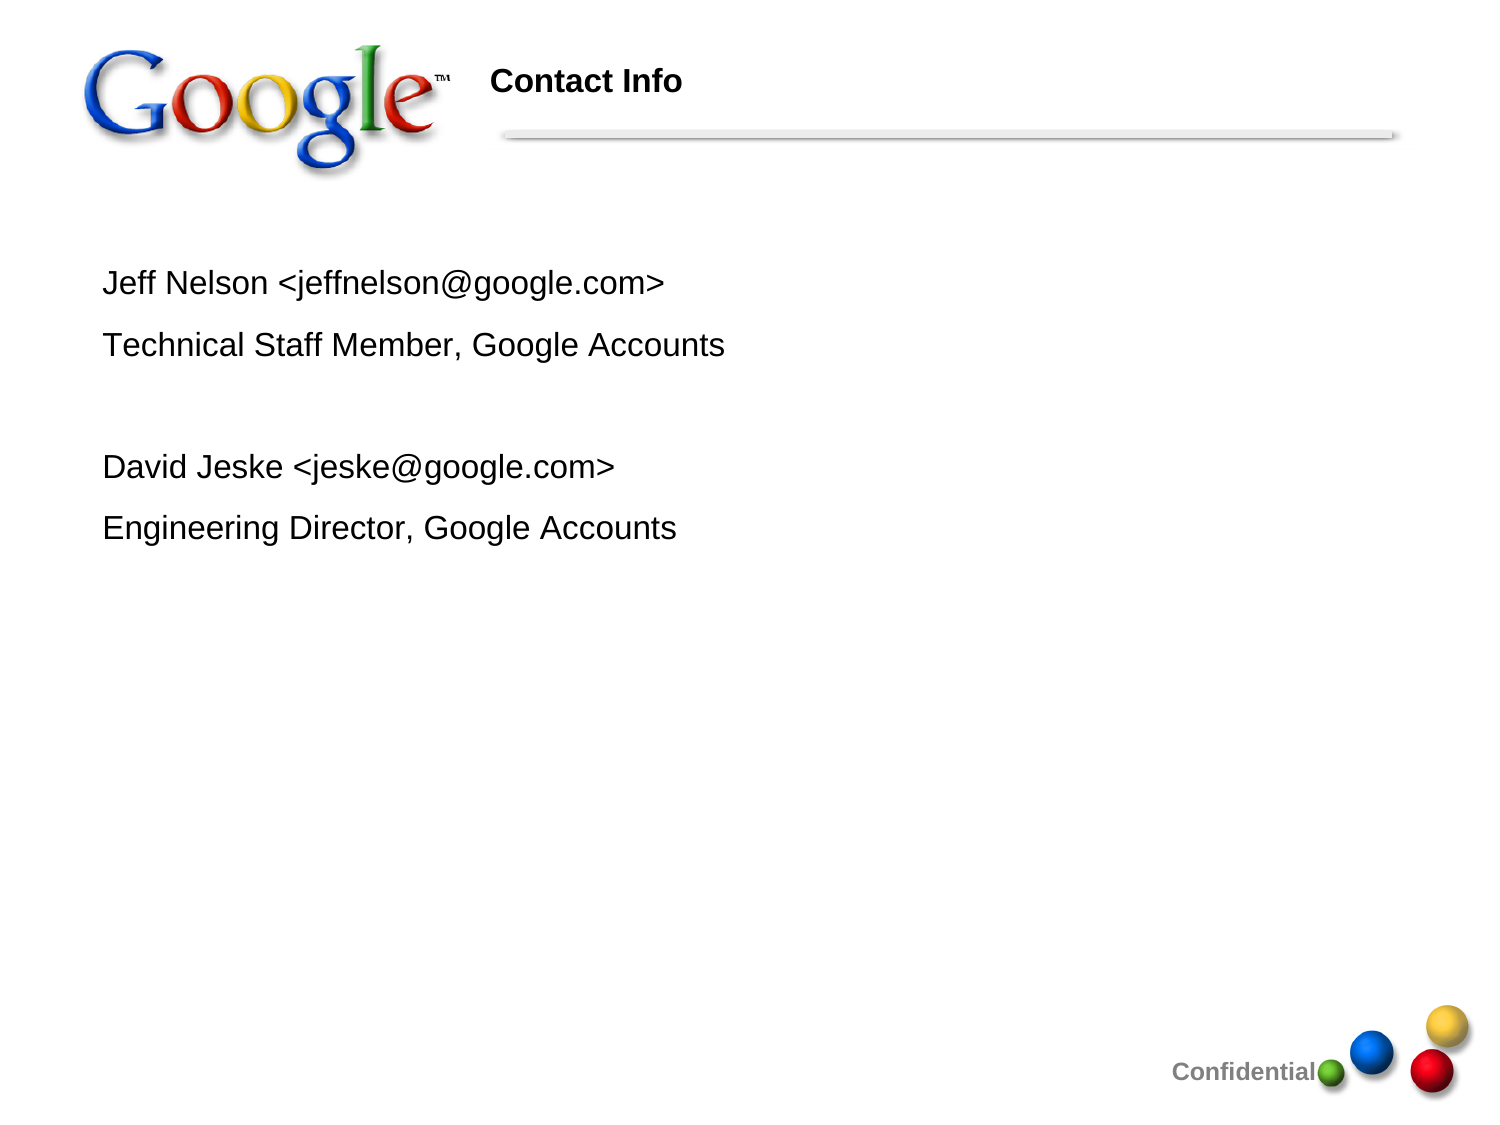

# Contact Info
Jeff Nelson <jeffnelson@google.com>
Technical Staff Member, Google Accounts
David Jeske <jeske@google.com>
Engineering Director, Google Accounts